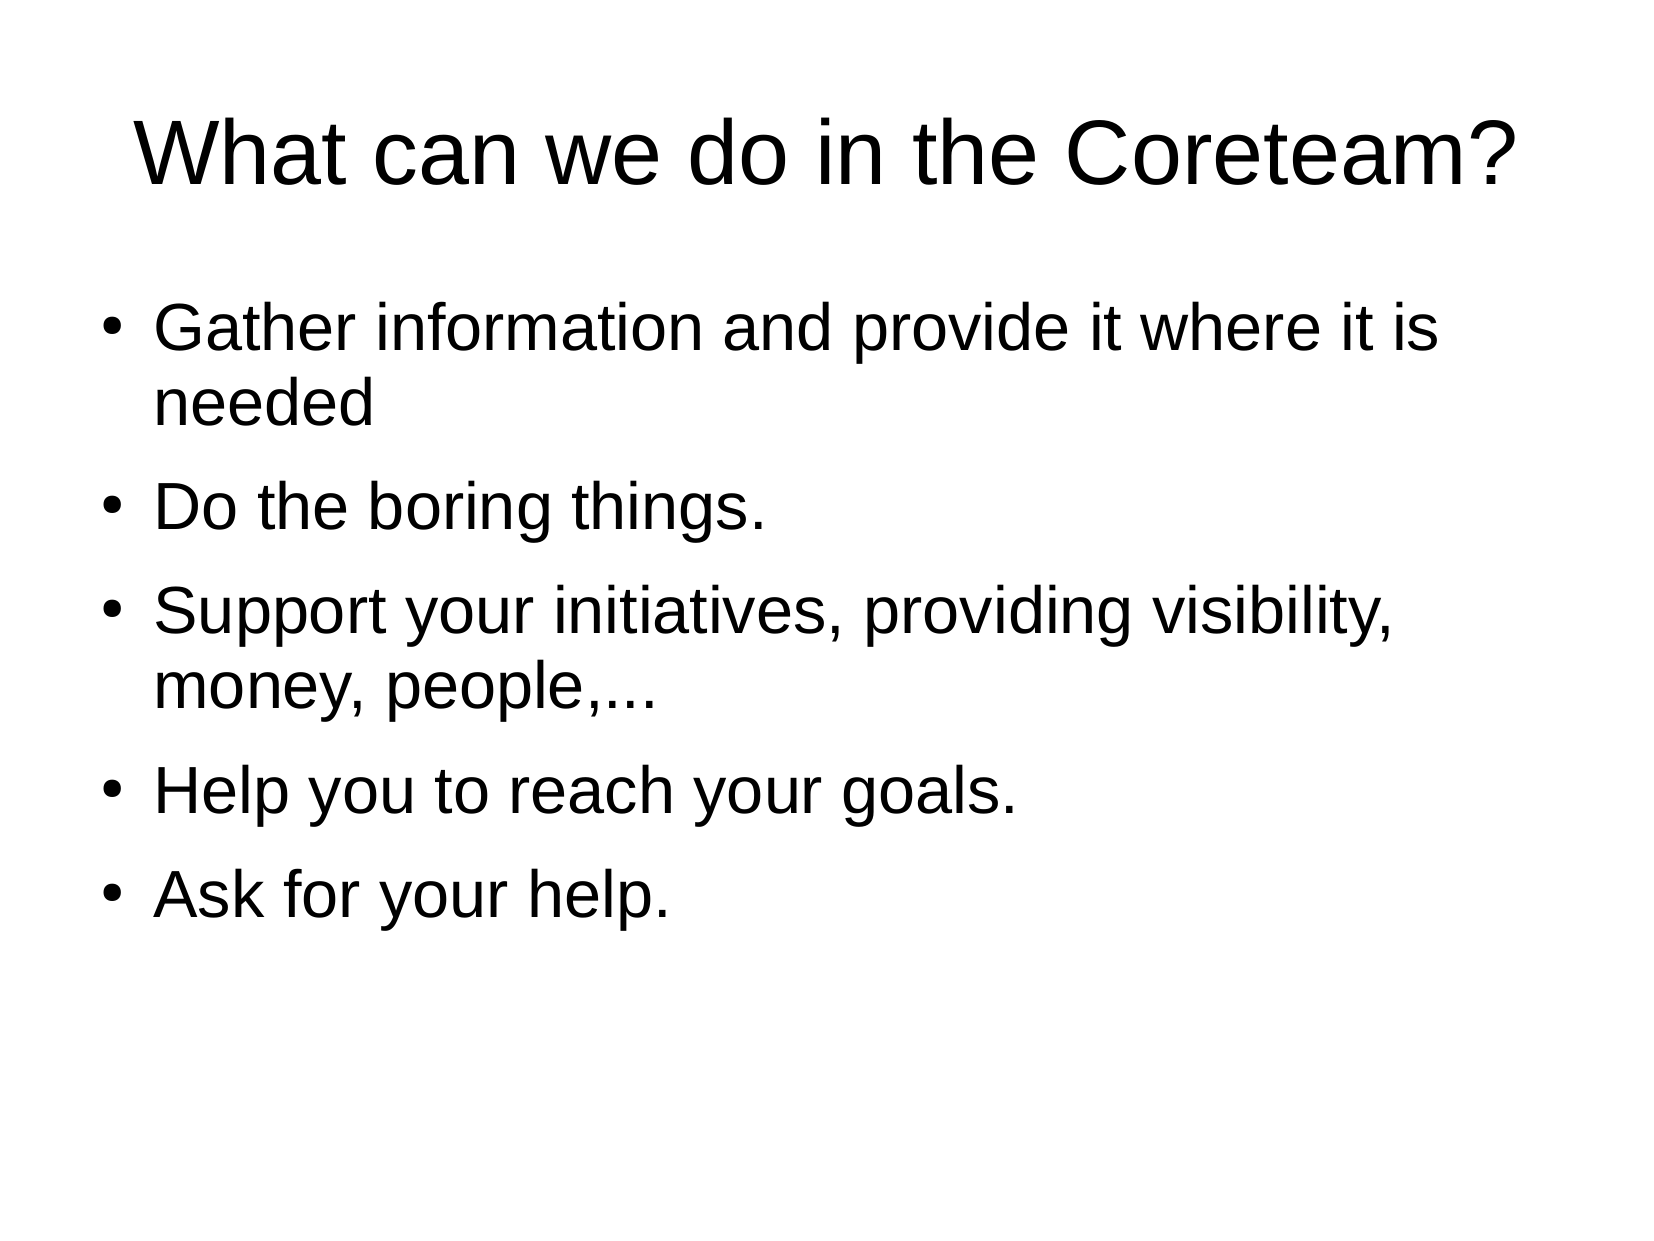

# What can we do in the Coreteam?
Gather information and provide it where it is needed
Do the boring things.
Support your initiatives, providing visibility, money, people,...
Help you to reach your goals.
Ask for your help.